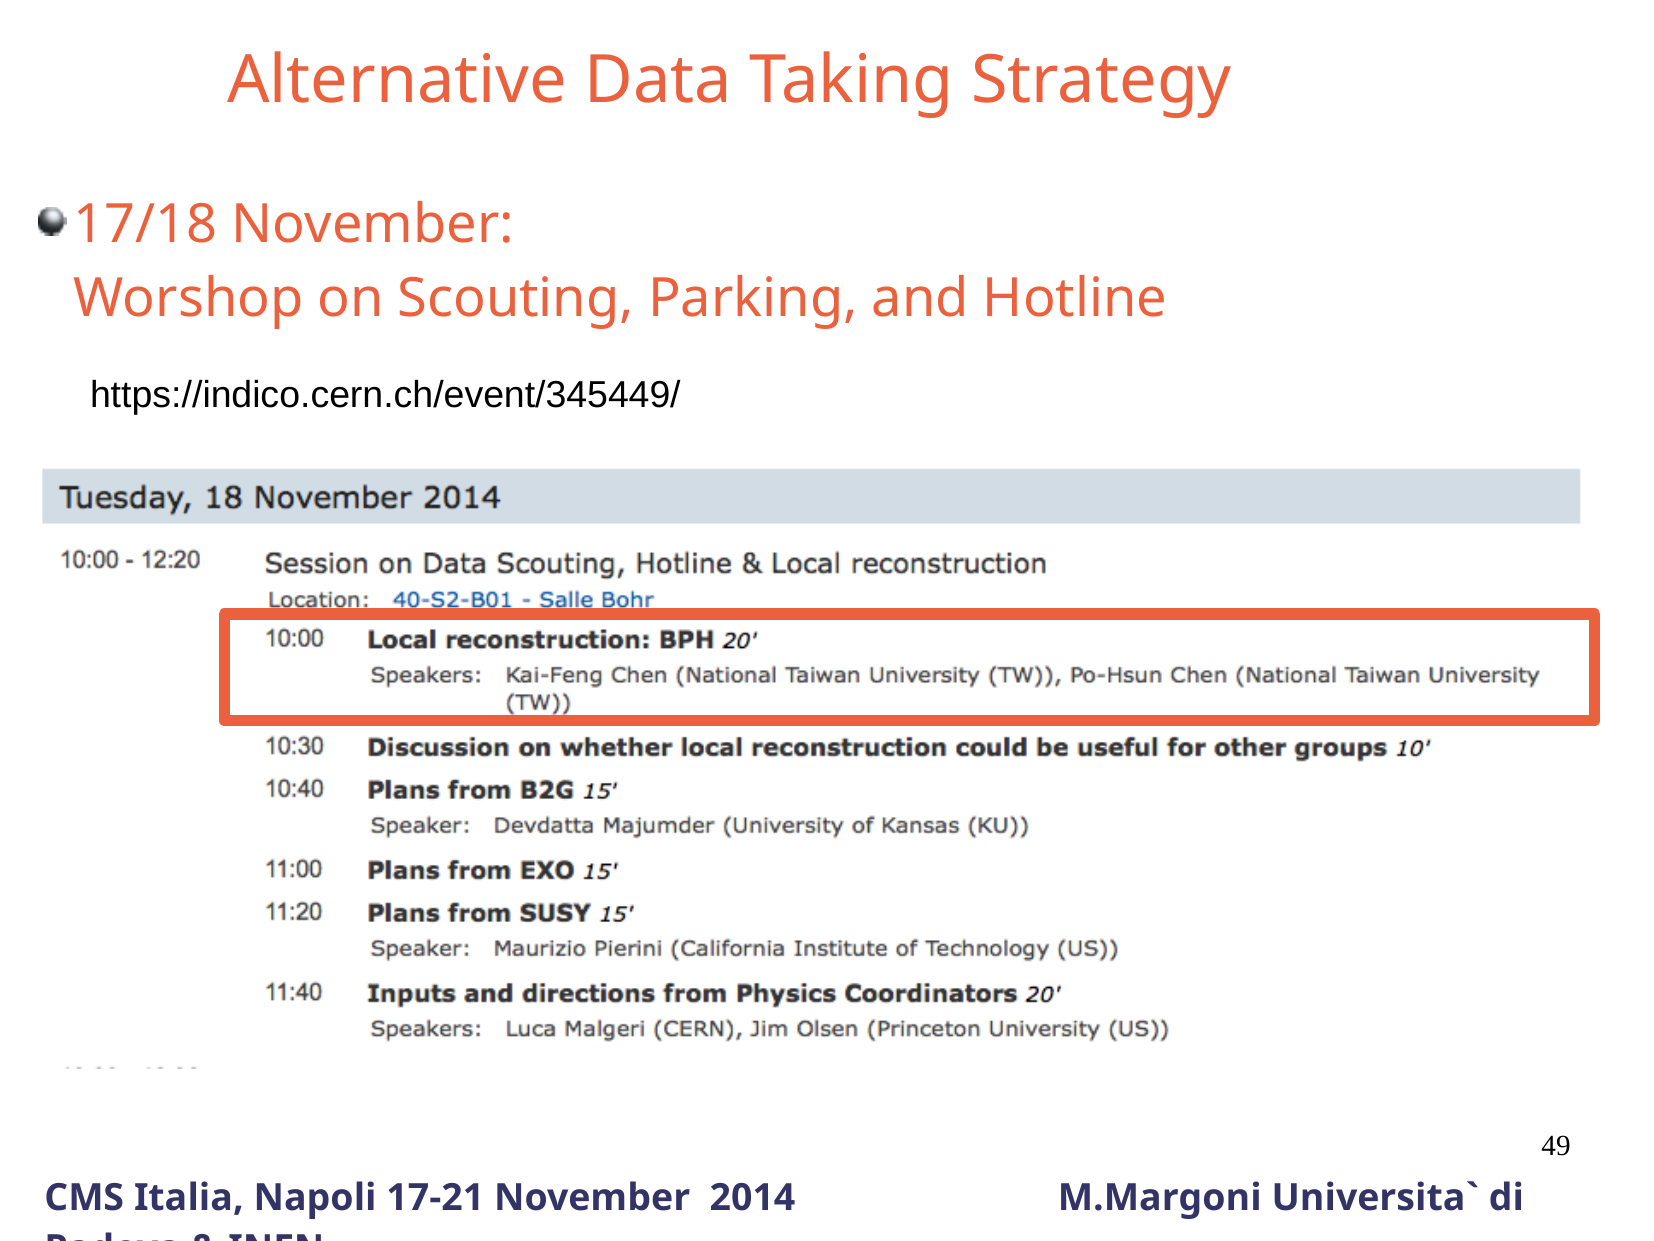

Alternative Data Taking Strategy
17/18 November:
Worshop on Scouting, Parking, and Hotline
https://indico.cern.ch/event/345449/
49
CMS Italia, Napoli 17-21 November 2014 M.Margoni Universita` di Padova & INFN